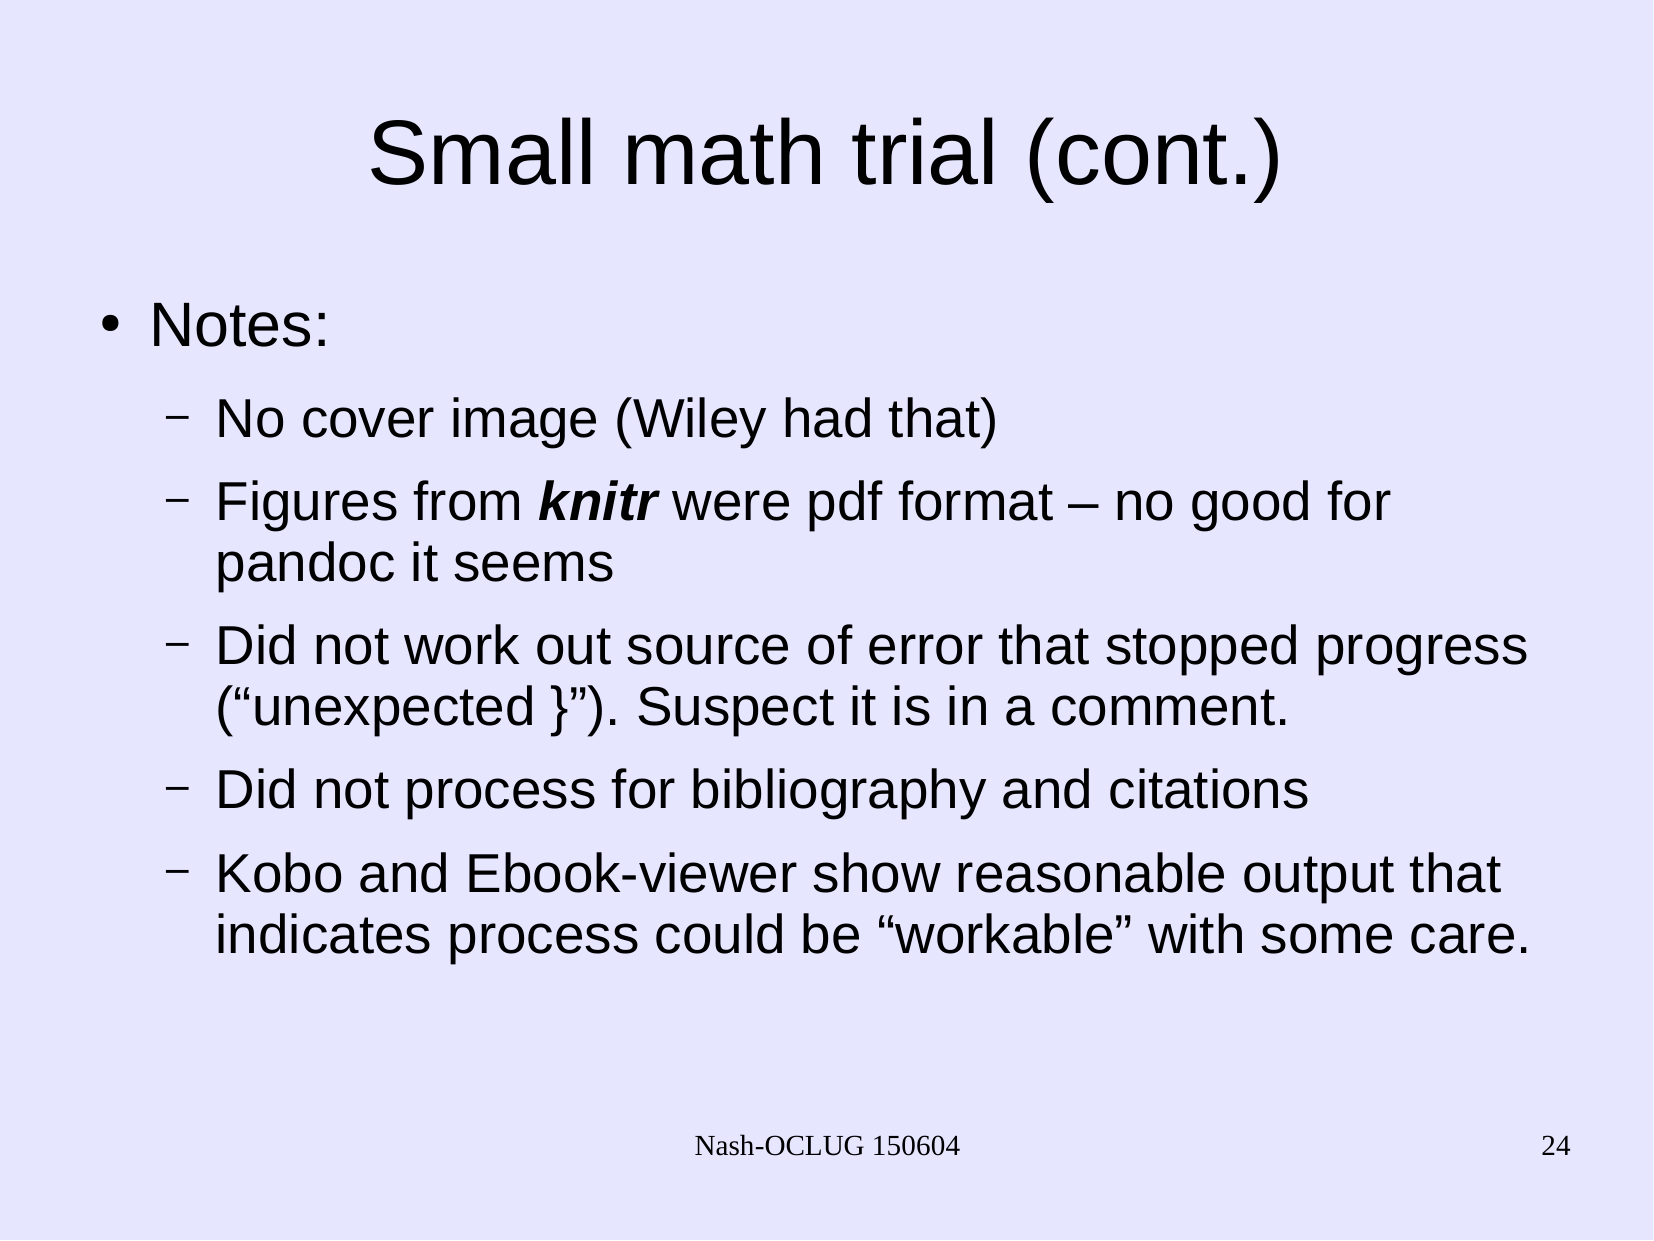

# Small math trial (cont.)
Notes:
No cover image (Wiley had that)
Figures from knitr were pdf format – no good for pandoc it seems
Did not work out source of error that stopped progress (“unexpected }”). Suspect it is in a comment.
Did not process for bibliography and citations
Kobo and Ebook-viewer show reasonable output that indicates process could be “workable” with some care.
24